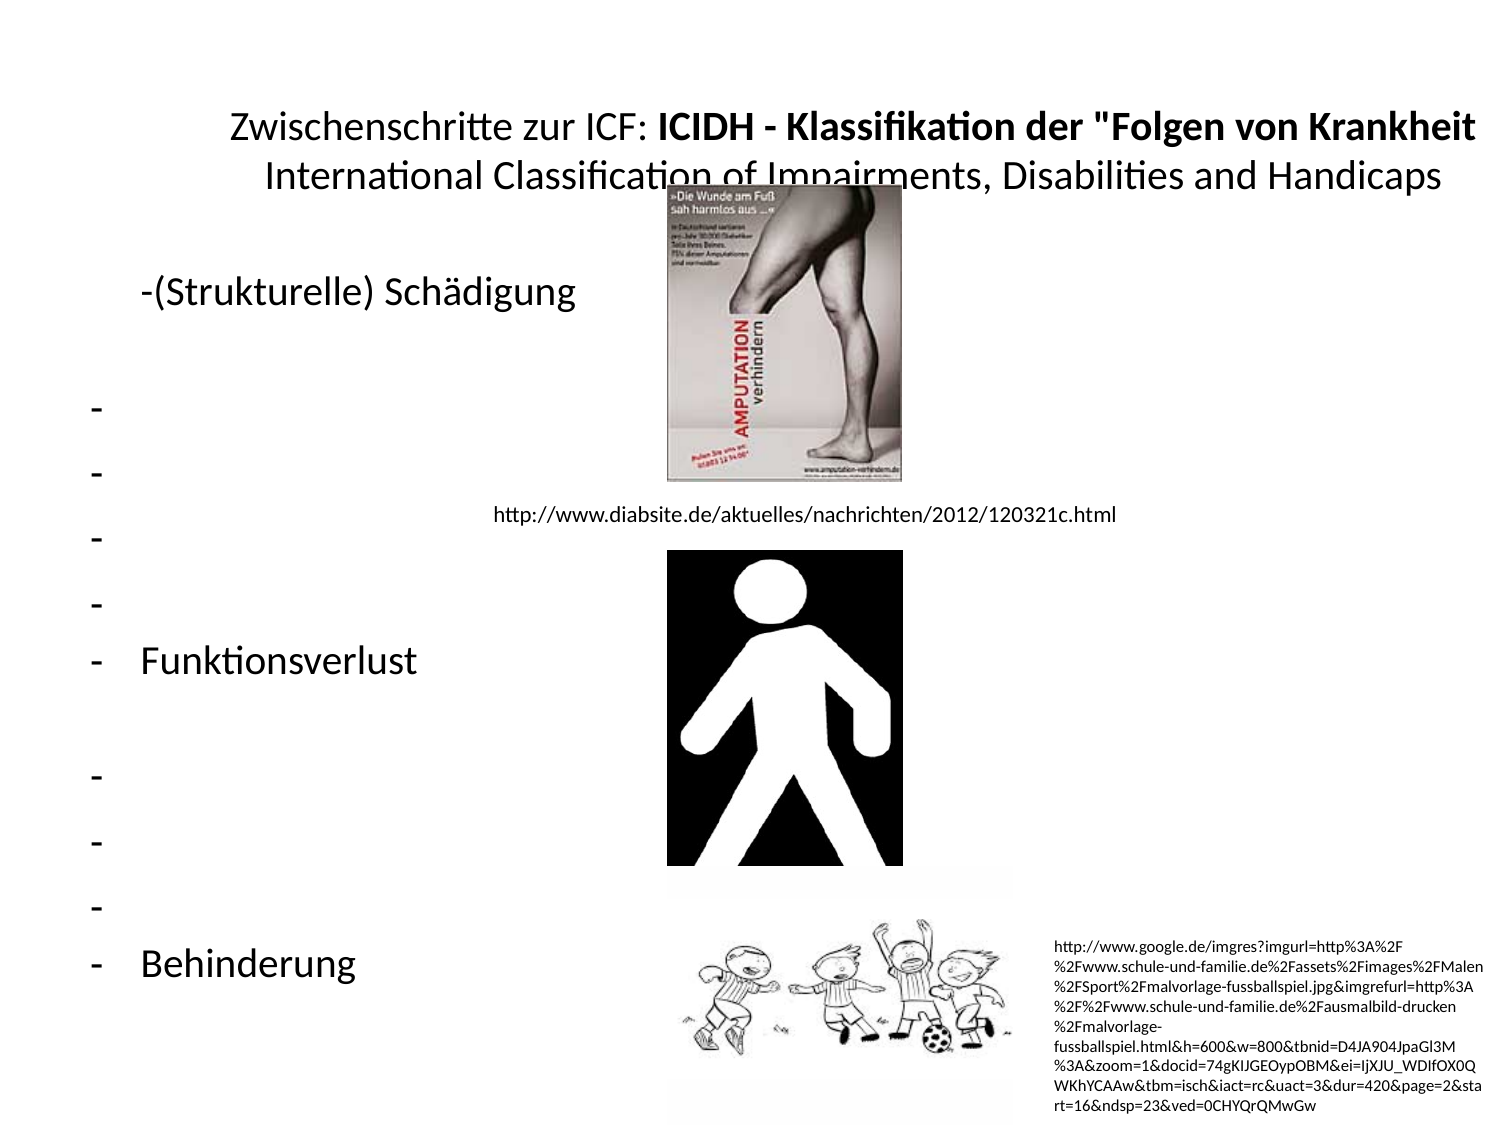

# Zwischenschritte zur ICF: ICIDH - Klassifikation der "Folgen von Krankheit International Classification of Impairments, Disabilities and Handicaps
-(Strukturelle) Schädigung
Funktionsverlust
Behinderung
http://www.diabsite.de/aktuelles/nachrichten/2012/120321c.html
http://www.google.de/imgres?imgurl=http%3A%2F%2Fwww.schule-und-familie.de%2Fassets%2Fimages%2FMalen%2FSport%2Fmalvorlage-fussballspiel.jpg&imgrefurl=http%3A%2F%2Fwww.schule-und-familie.de%2Fausmalbild-drucken%2Fmalvorlage-fussballspiel.html&h=600&w=800&tbnid=D4JA904JpaGl3M%3A&zoom=1&docid=74gKIJGEOypOBM&ei=IjXJU_WDIfOX0QWKhYCAAw&tbm=isch&iact=rc&uact=3&dur=420&page=2&start=16&ndsp=23&ved=0CHYQrQMwGw